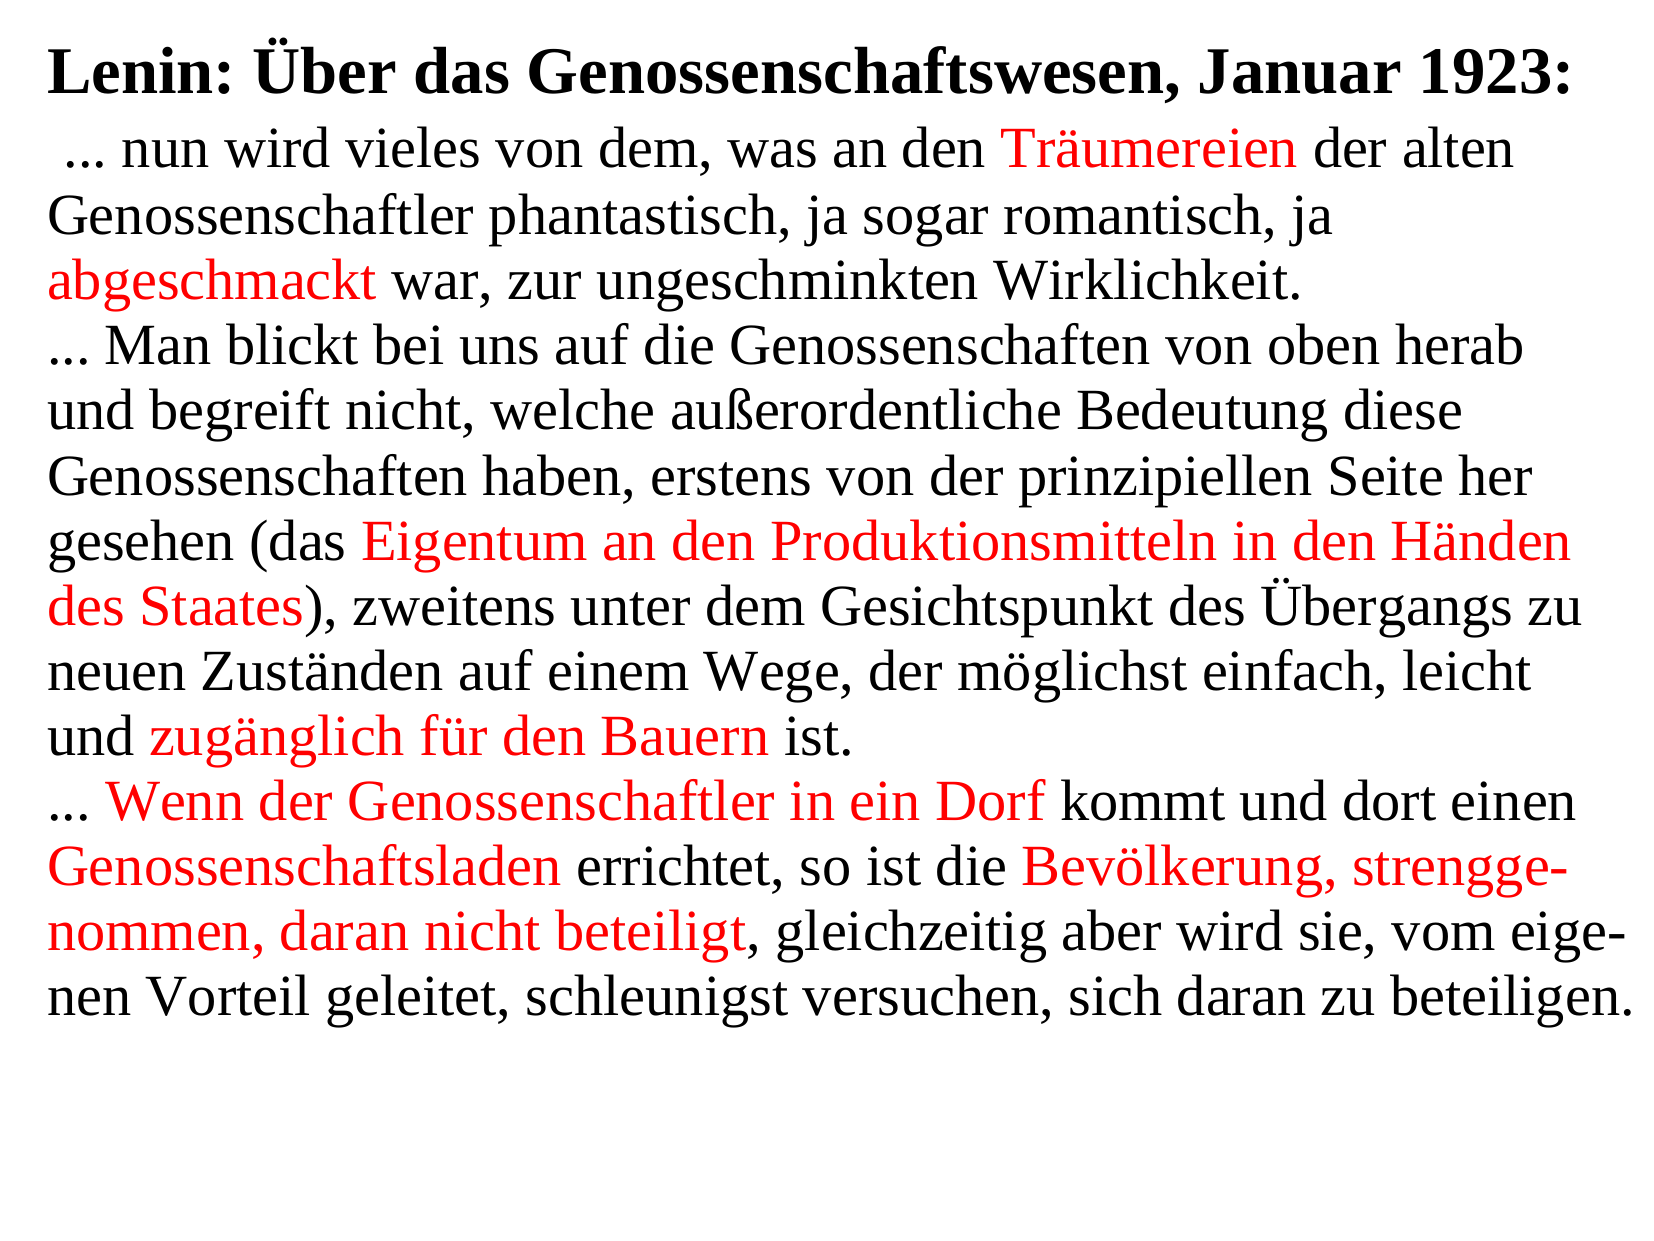

Lenin: Über das Genossenschaftswesen, Januar 1923:
 ... nun wird vieles von dem, was an den Träumereien der alten
Genossenschaftler phantastisch, ja sogar romantisch, ja
abgeschmackt war, zur ungeschminkten Wirklichkeit.
... Man blickt bei uns auf die Genossenschaften von oben herab
und begreift nicht, welche außerordentliche Bedeutung diese
Genossenschaften haben, erstens von der prinzipiellen Seite her
gesehen (das Eigentum an den Produktionsmitteln in den Händen
des Staates), zweitens unter dem Gesichtspunkt des Übergangs zu
neuen Zuständen auf einem Wege, der möglichst einfach, leicht
und zugänglich für den Bauern ist.
... Wenn der Genossenschaftler in ein Dorf kommt und dort einen
Genossenschaftsladen errichtet, so ist die Bevölkerung, strengge-
nommen, daran nicht beteiligt, gleichzeitig aber wird sie, vom eige-
nen Vorteil geleitet, schleunigst versuchen, sich daran zu beteiligen.